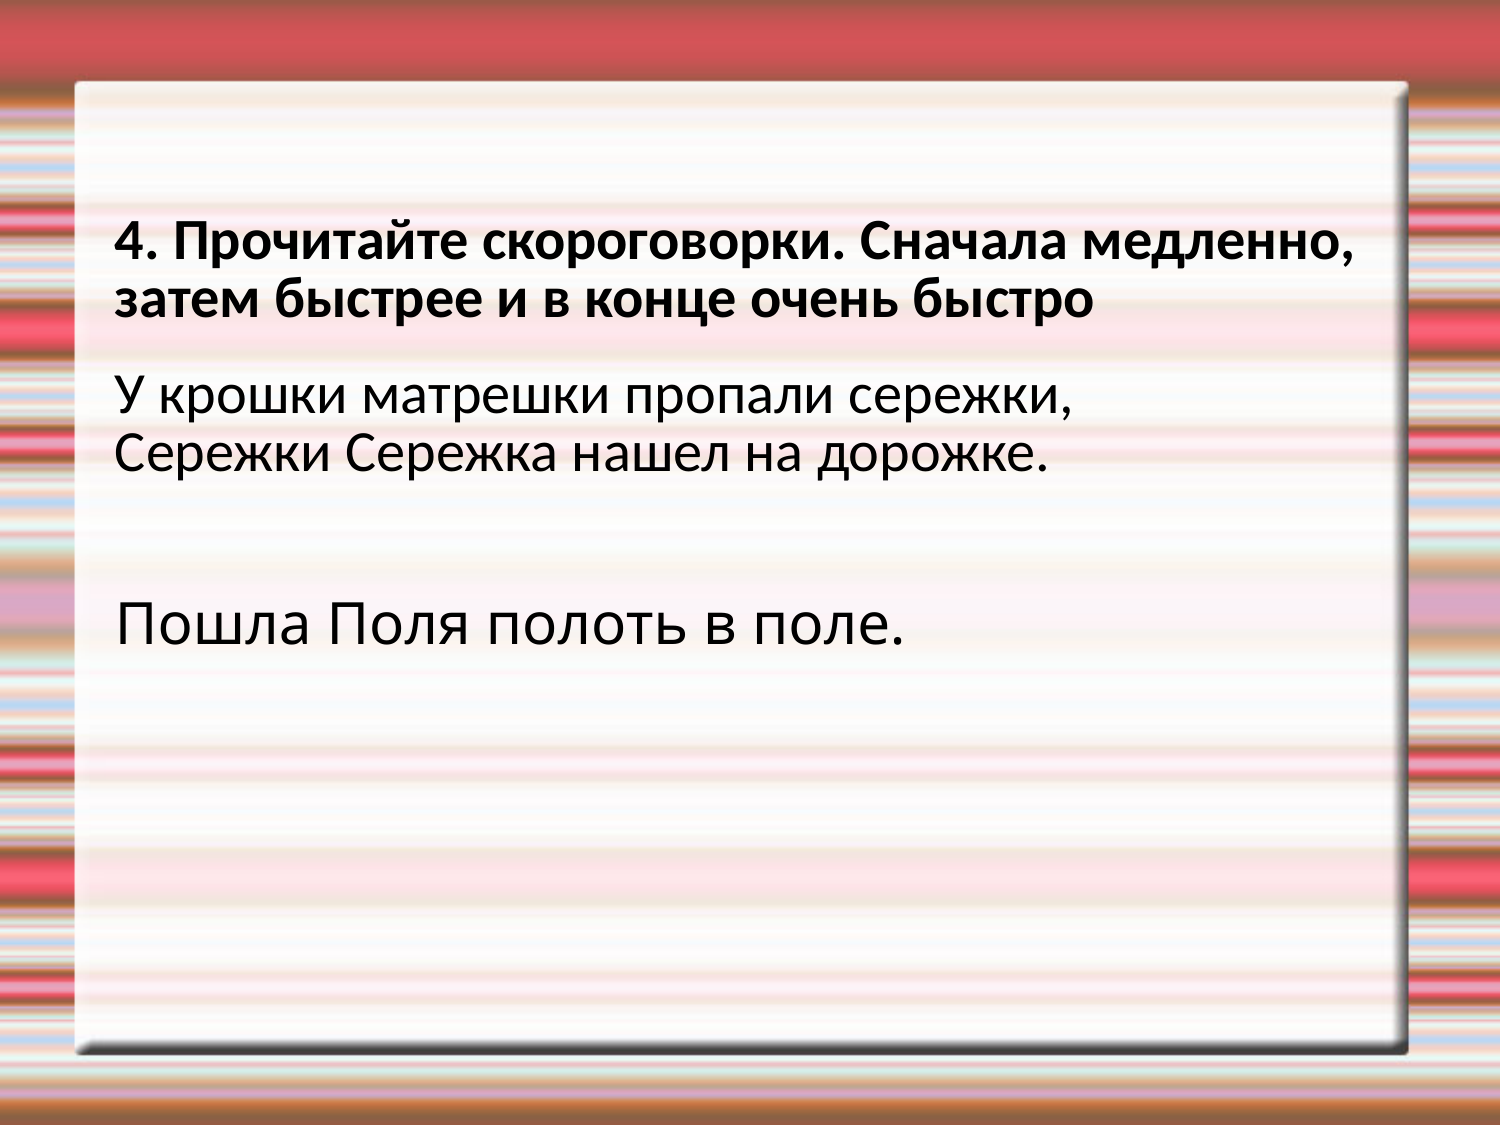

4. Прочитайте скороговорки. Сначала медленно, затем быстрее и в конце очень быстро
У крошки матрешки пропали сережки,
Сережки Сережка нашел на дорожке.
Пошла Поля полоть в поле.